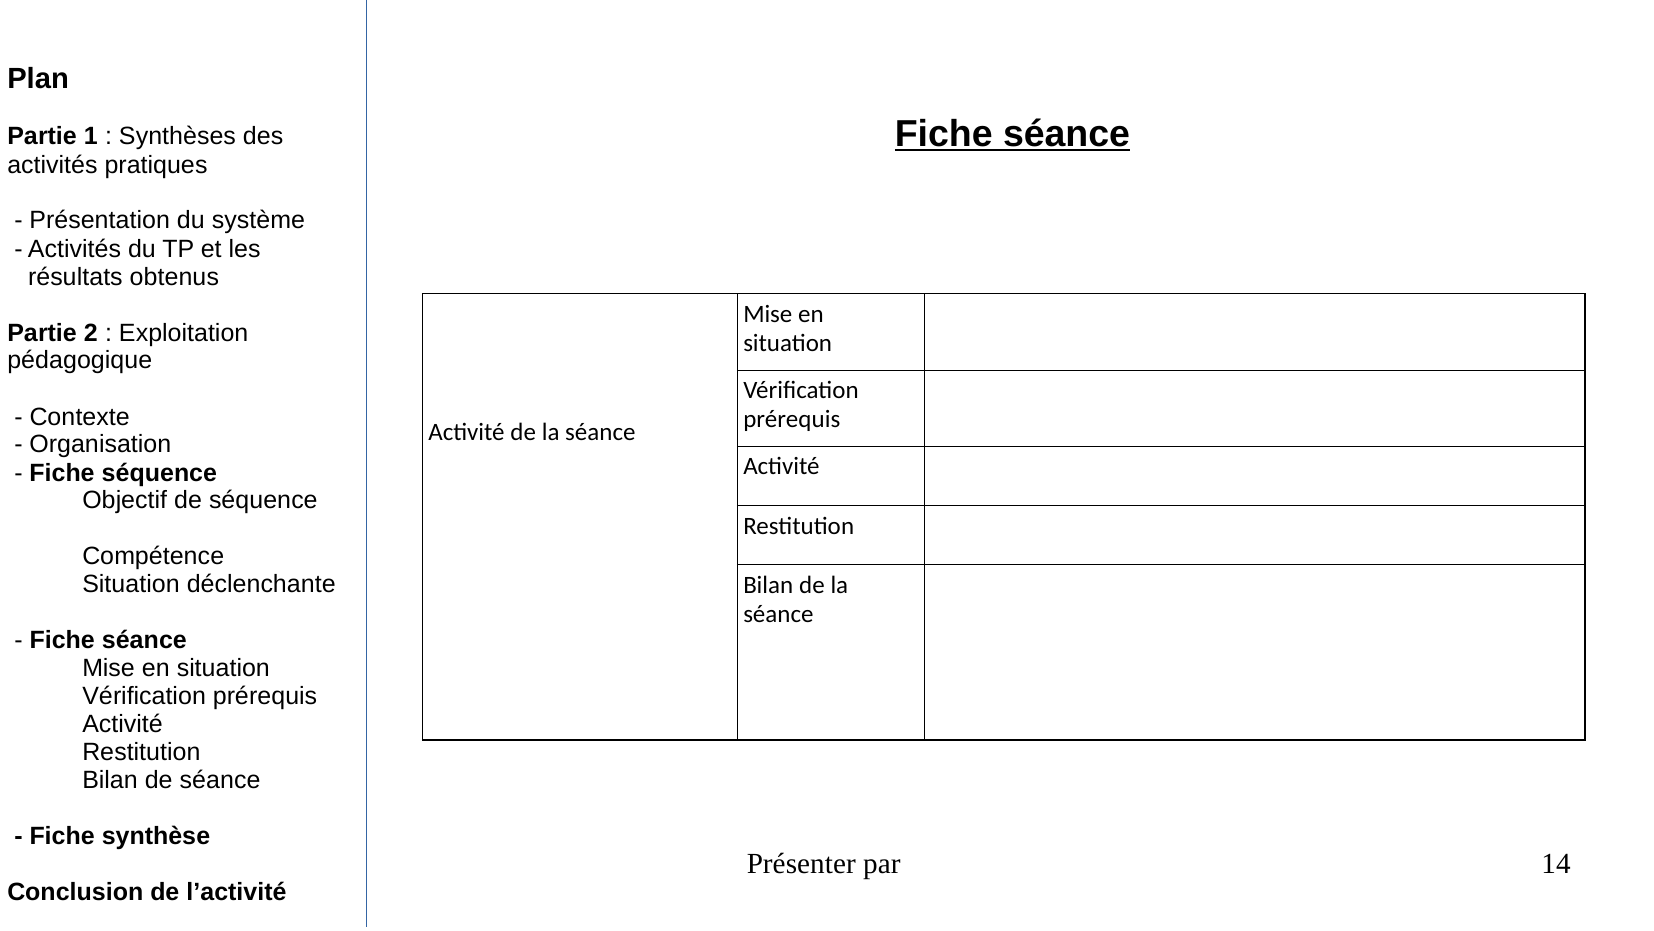

Plan
Partie 1 : Synthèses des activités pratiques
 - Présentation du système
 - Activités du TP et les
 résultats obtenus
Partie 2 : Exploitation pédagogique
 - Contexte
 - Organisation
 - Fiche séquence
	Objectif de séquence
	Compétence
	Situation déclenchante
 - Fiche séance
	Mise en situation
	Vérification prérequis
	Activité
	Restitution
	Bilan de séance
 - Fiche synthèse
Conclusion de l’activité
# Fiche séance
| Activité de la séance | Mise en situation | |
| --- | --- | --- |
| | Vérification prérequis | |
| | Activité | |
| | Restitution | |
| | Bilan de la séance | |
Présenter par
14